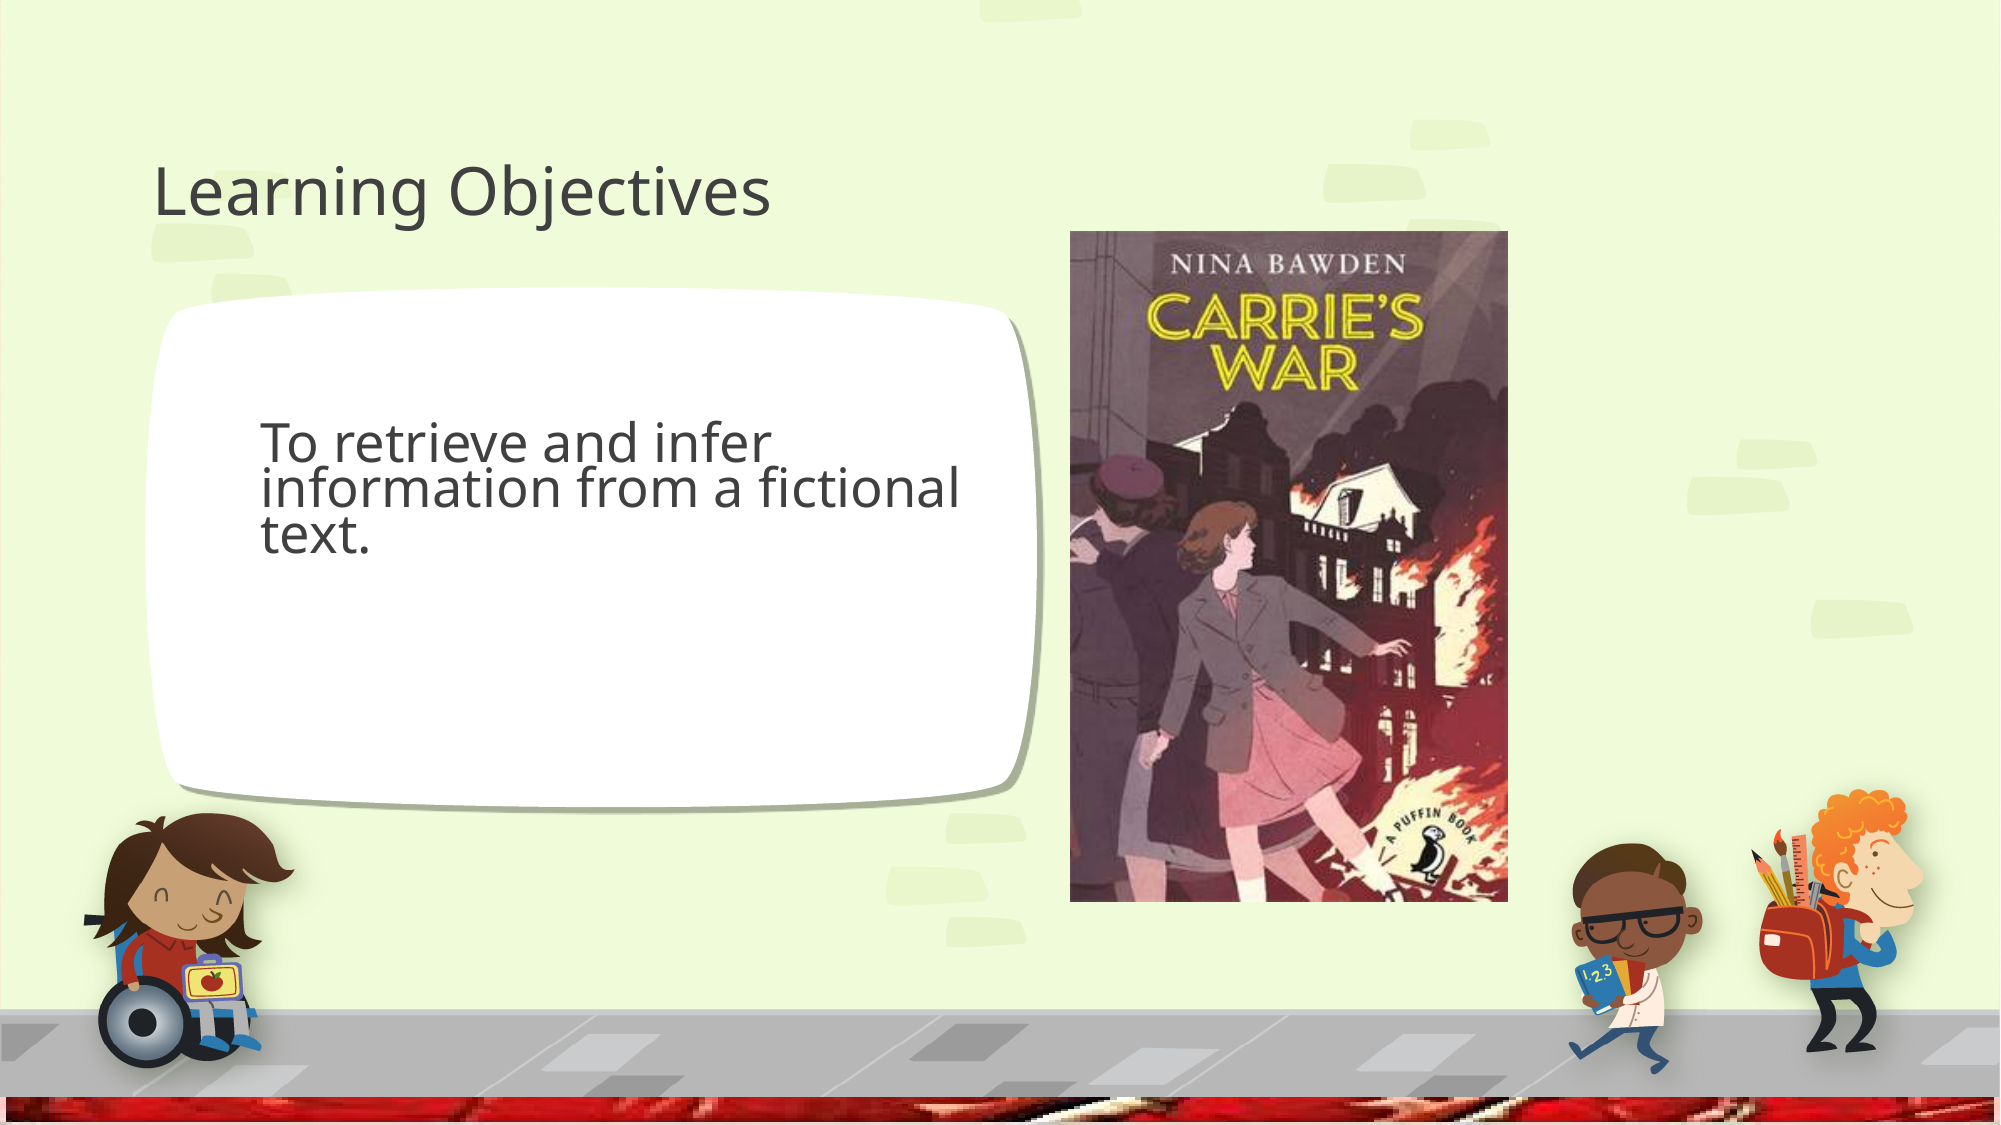

# Learning Objectives
To retrieve and infer information from a fictional text.